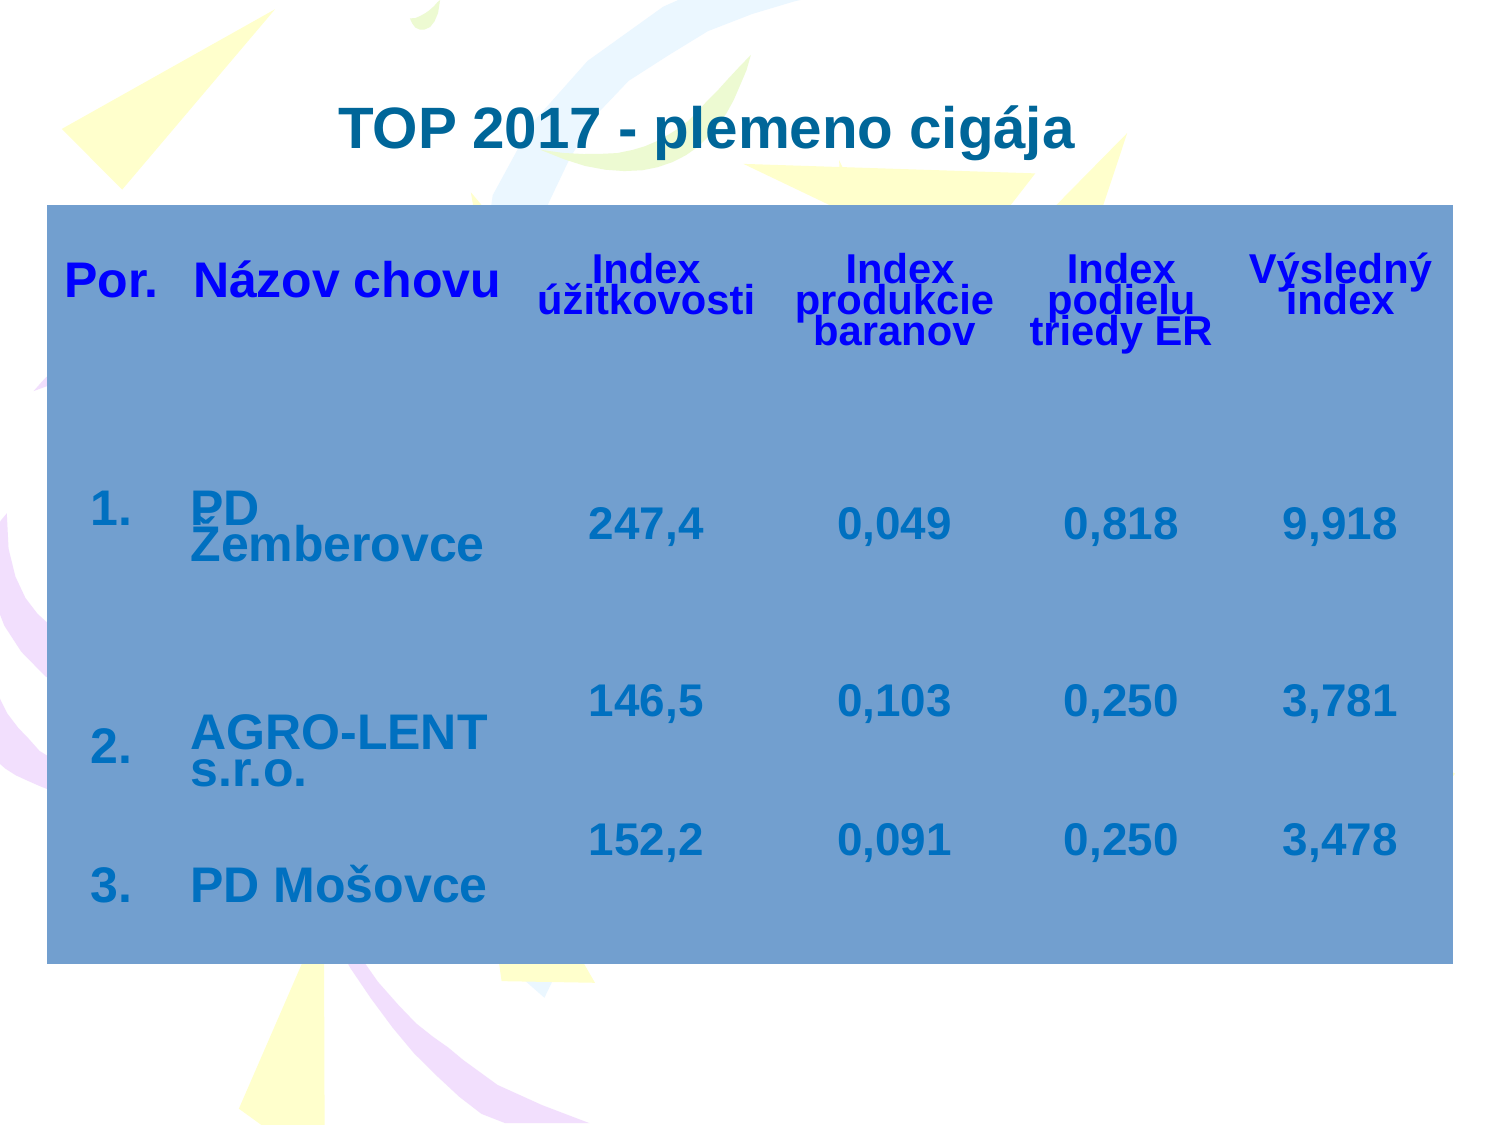

TOP 2017 - plemeno cigája
| Por. | Názov chovu | Index úžitkovosti | Index produkcie baranov | Index podielu triedy ER | Výsledný index |
| --- | --- | --- | --- | --- | --- |
| 1. | PD Žemberovce | 247,4 | 0,049 | 0,818 | 9,918 |
| 2. | AGRO-LENT s.r.o. | 146,5 | 0,103 | 0,250 | 3,781 |
| 3. | PD Mošovce | 152,2 | 0,091 | 0,250 | 3,478 |